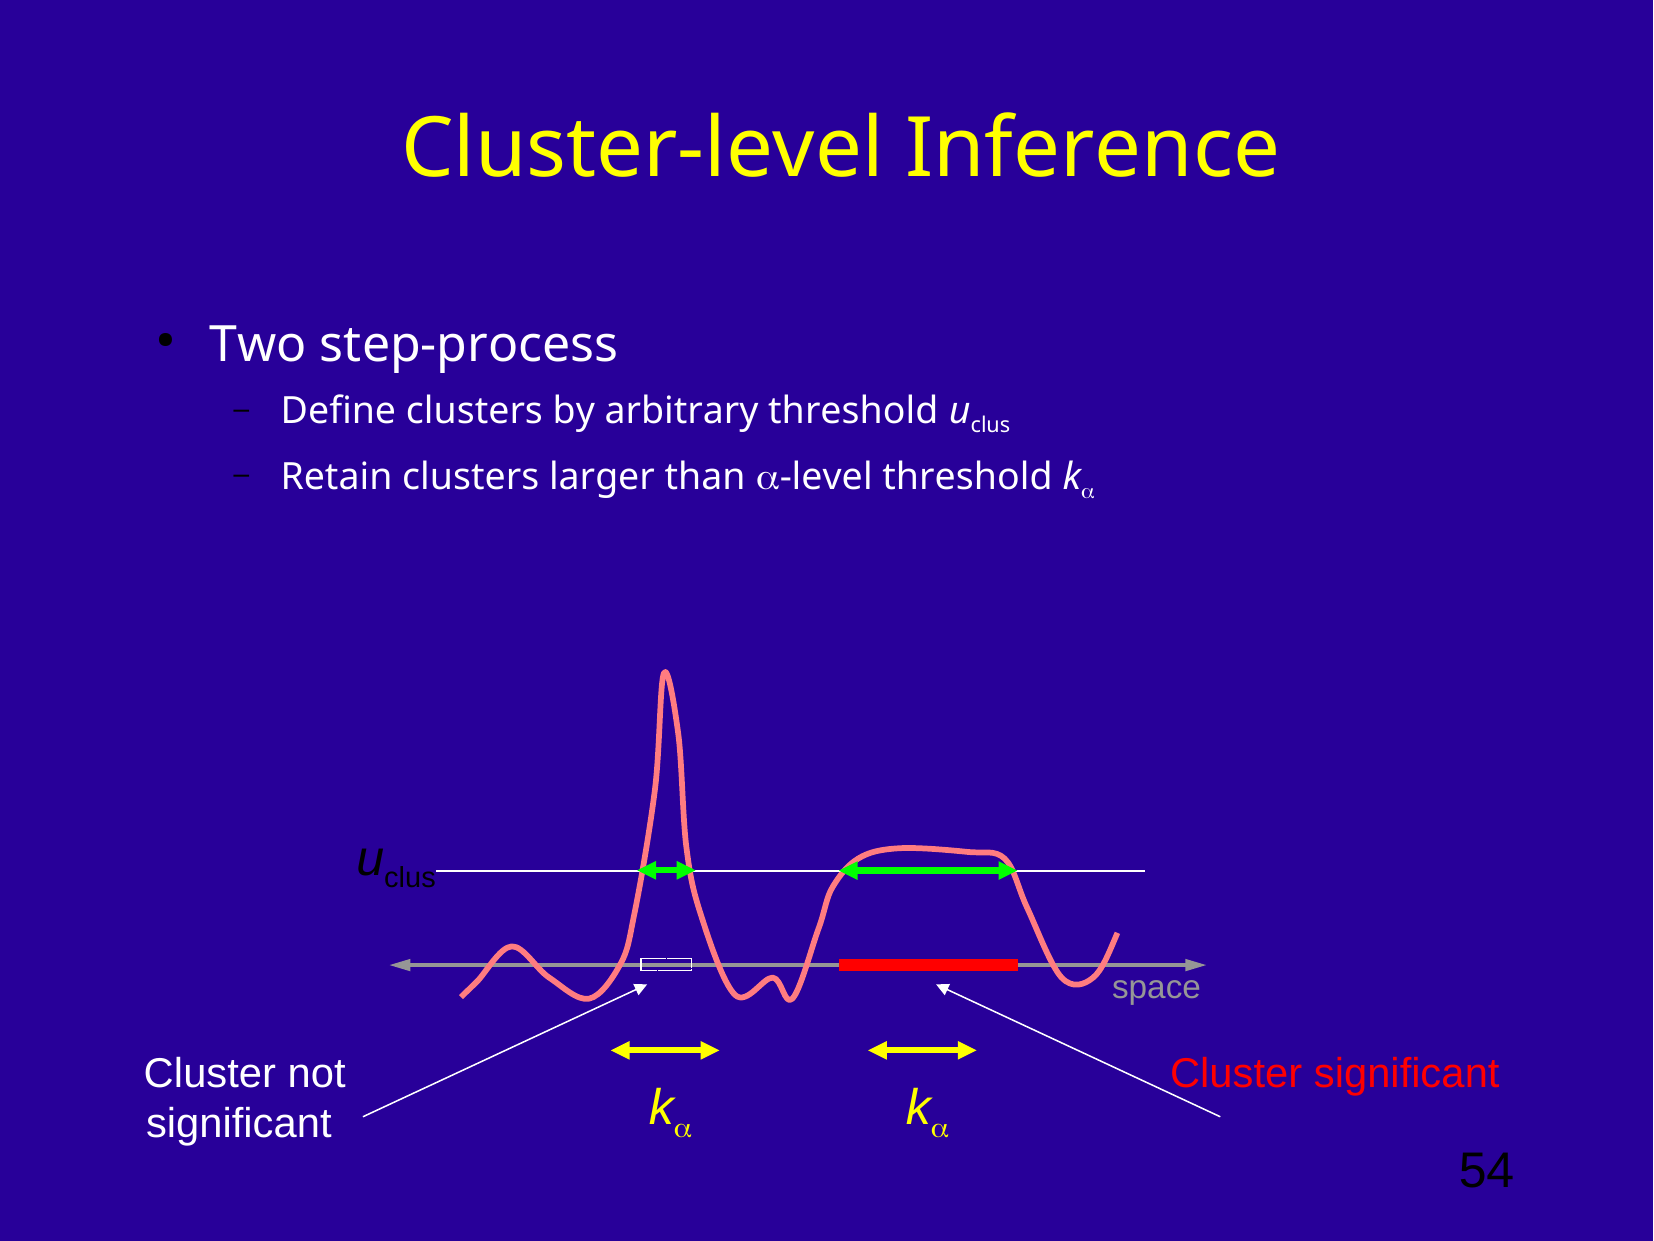

# Cluster-level Inference
Two step-process
Define clusters by arbitrary threshold uclus
Retain clusters larger than -level threshold k
uclus
space
Cluster not significant
Cluster significant
k
k